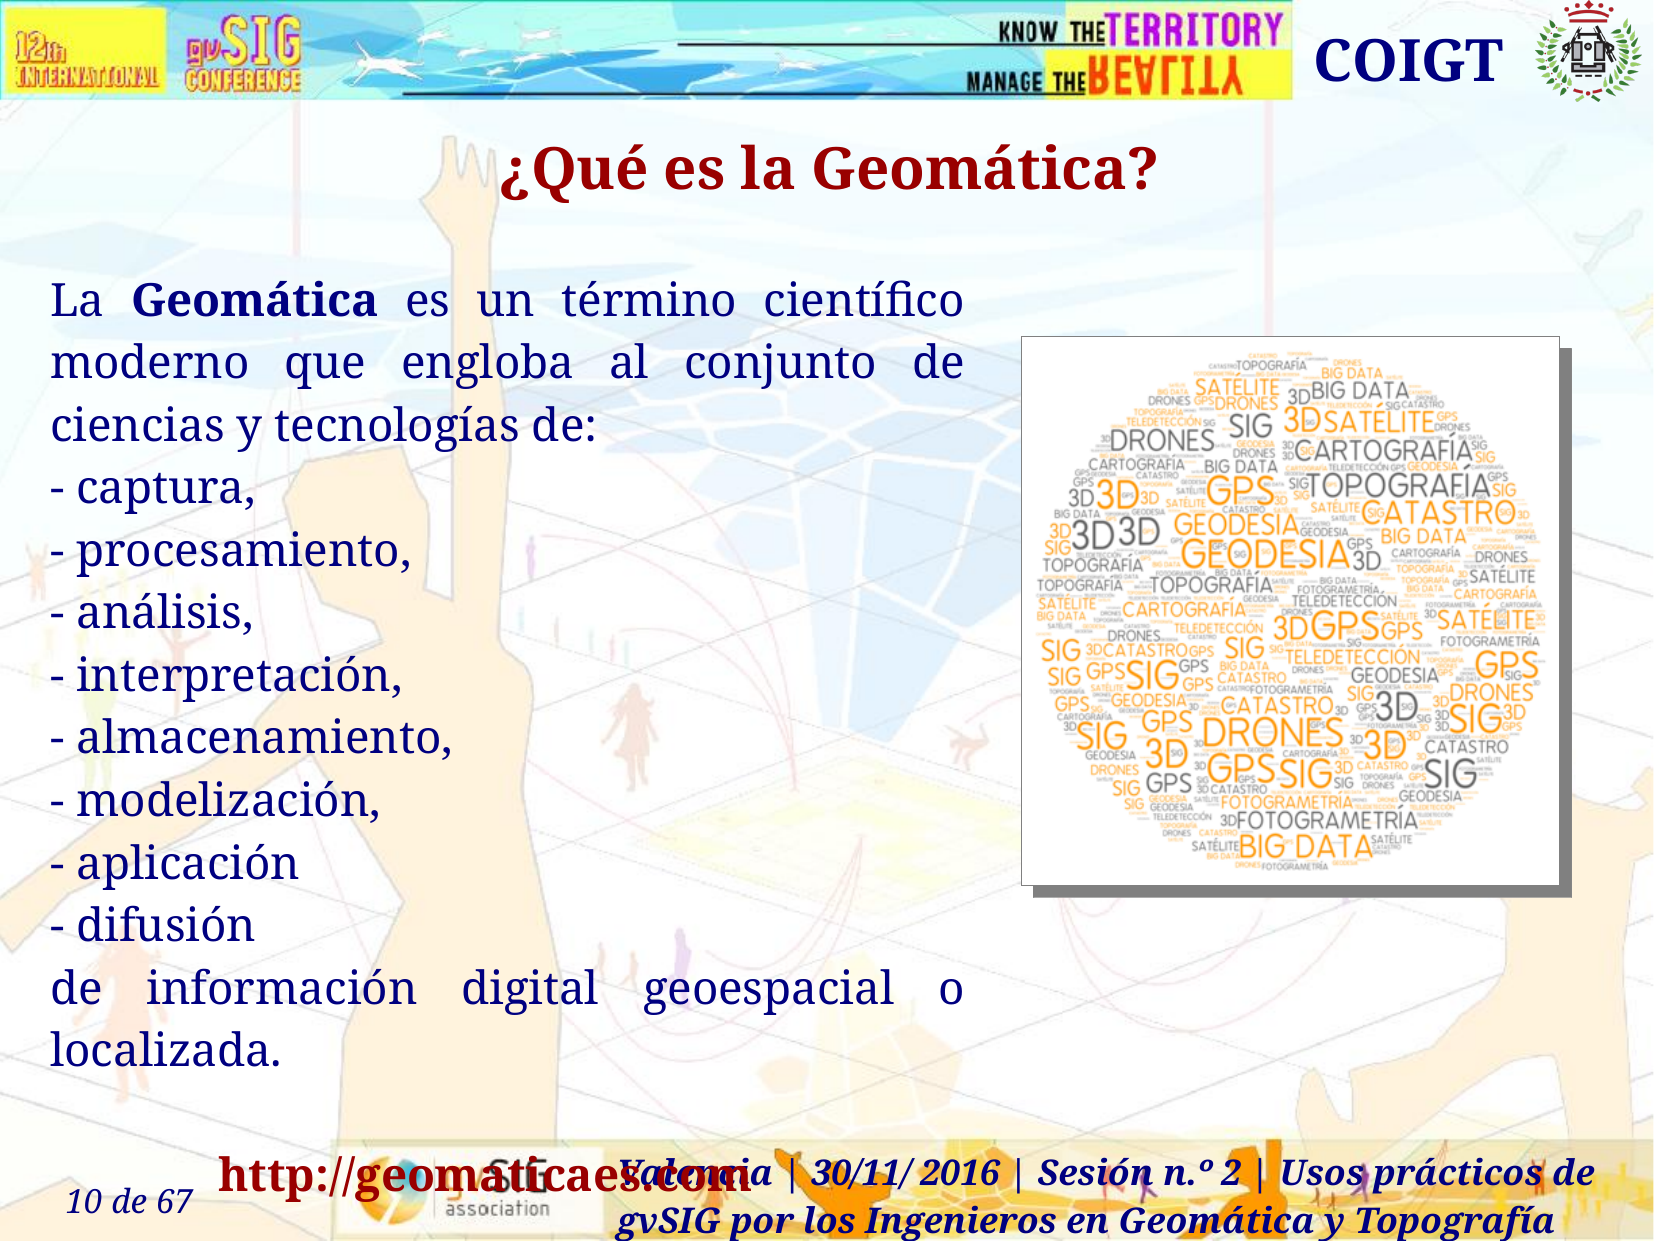

COIGT
Valencia | 30/11/ 2016 | Sesión n.º 2 | Usos prácticos de gvSIG por los Ingenieros en Geomática y Topografía
 de 67
¿Qué es la Geomática?
La Geomática es un término científico moderno que engloba al conjunto de ciencias y tecnologías de:
- captura,
- procesamiento,
- análisis,
- interpretación,
- almacenamiento,
- modelización,
- aplicación
- difusión
de información digital geoespacial o localizada.
 http://geomaticaes.com